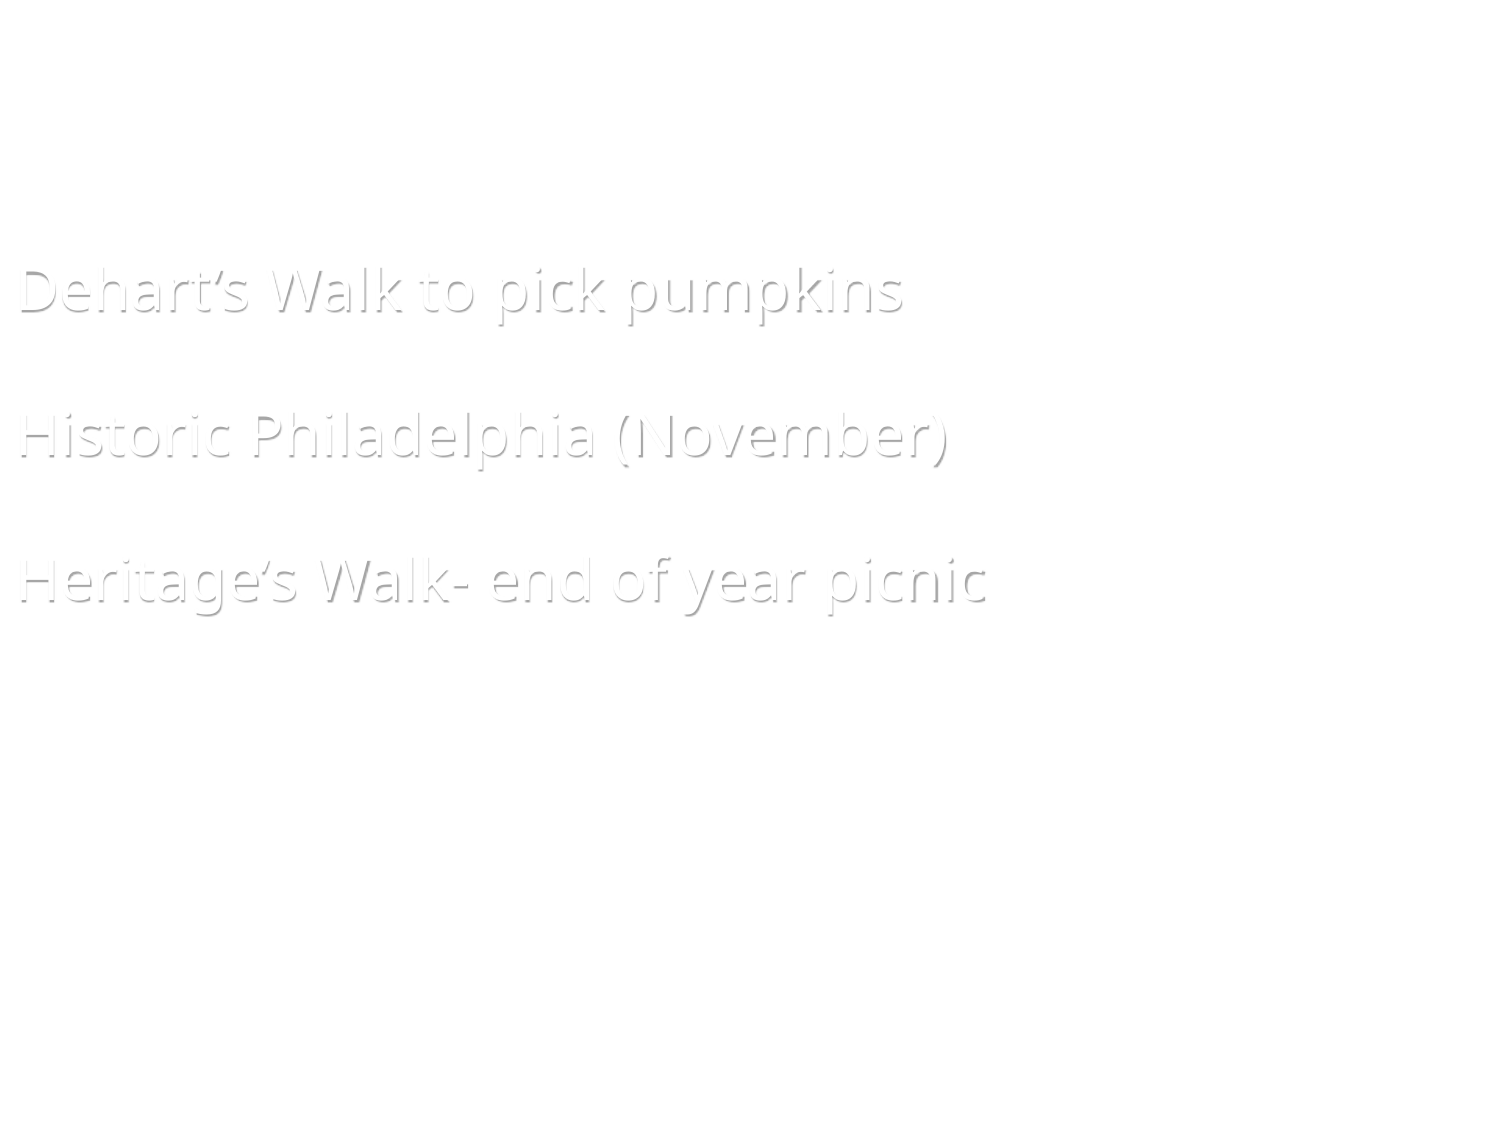

Dehart’s Walk to pick pumpkins
Historic Philadelphia (November)
Heritage’s Walk- end of year picnic